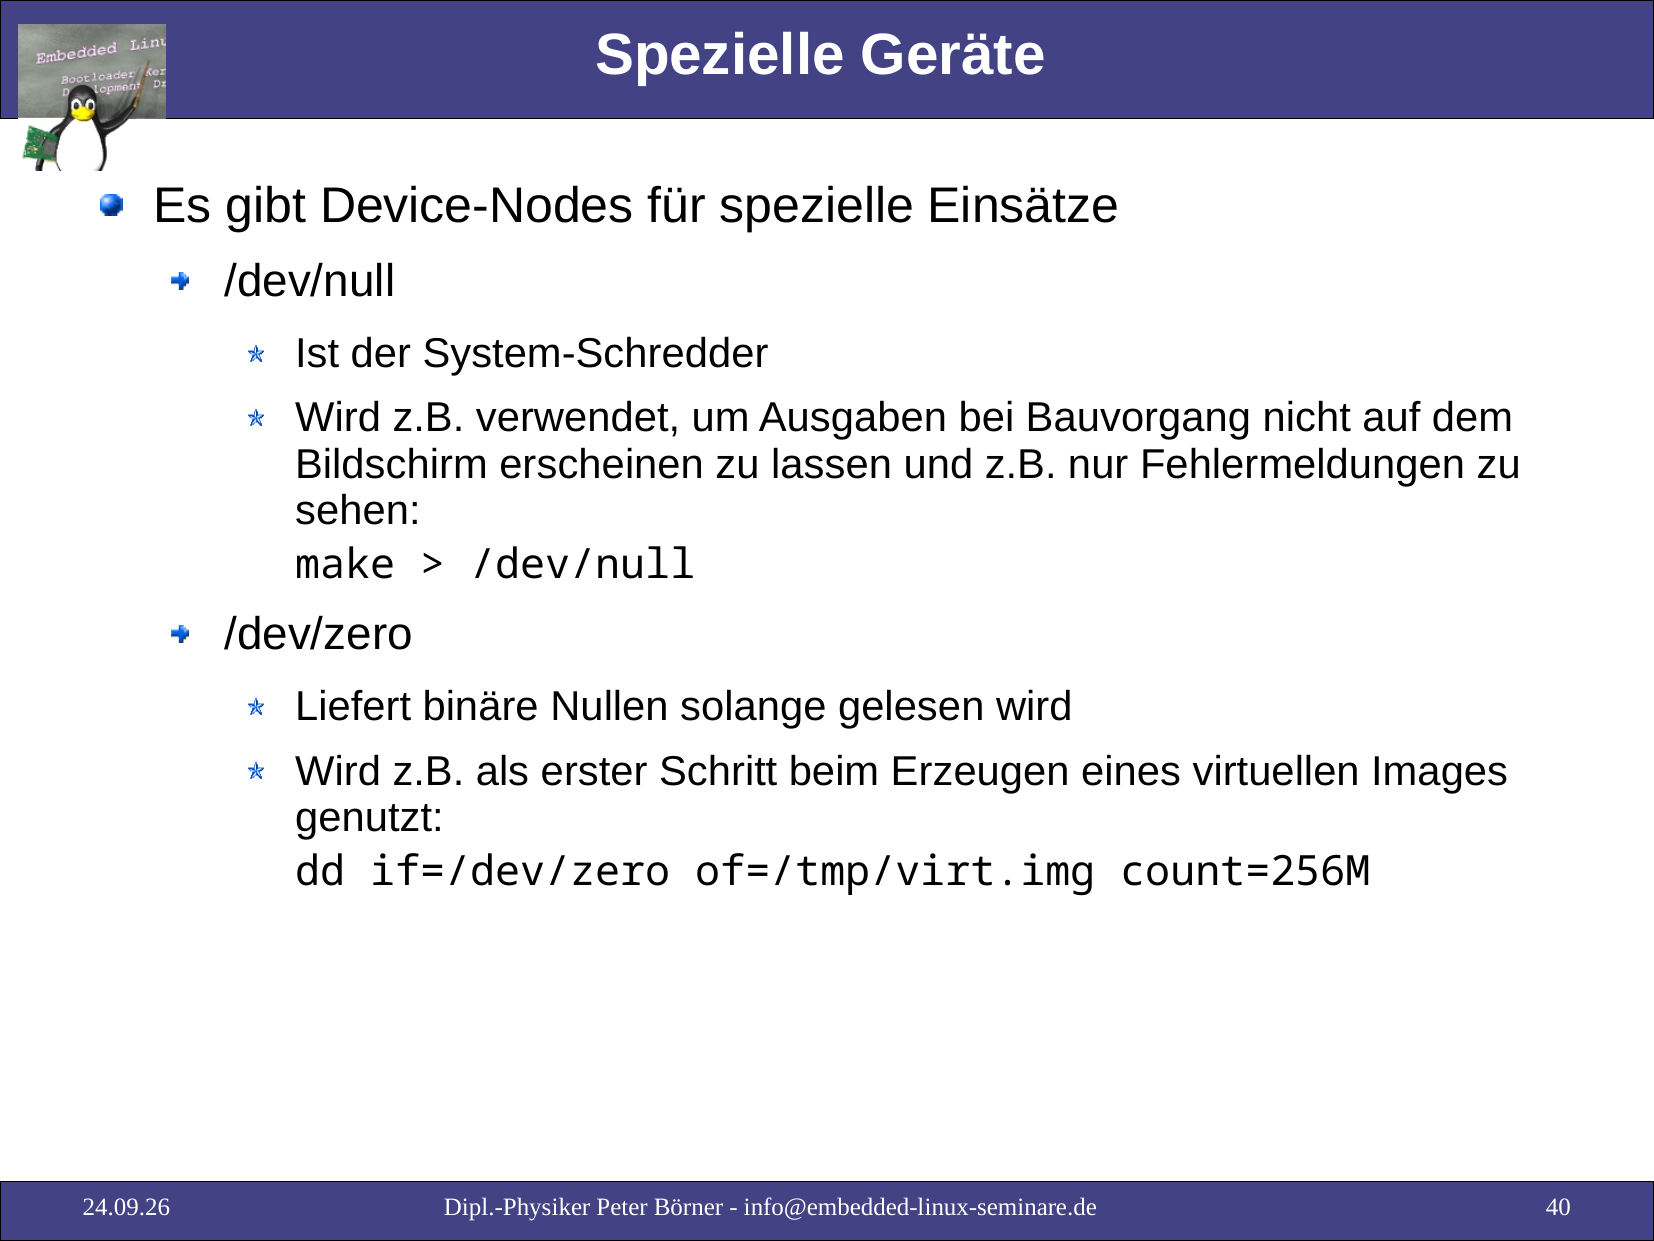

# Spezielle Geräte
Es gibt Device-Nodes für spezielle Einsätze
/dev/null
Ist der System-Schredder
Wird z.B. verwendet, um Ausgaben bei Bauvorgang nicht auf dem Bildschirm erscheinen zu lassen und z.B. nur Fehlermeldungen zu sehen:
make > /dev/null
/dev/zero
Liefert binäre Nullen solange gelesen wird
Wird z.B. als erster Schritt beim Erzeugen eines virtuellen Images genutzt:
dd if=/dev/zero of=/tmp/virt.img count=256M
 Dipl.-Physiker Peter Börner - info@embedded-linux-seminare.de
40